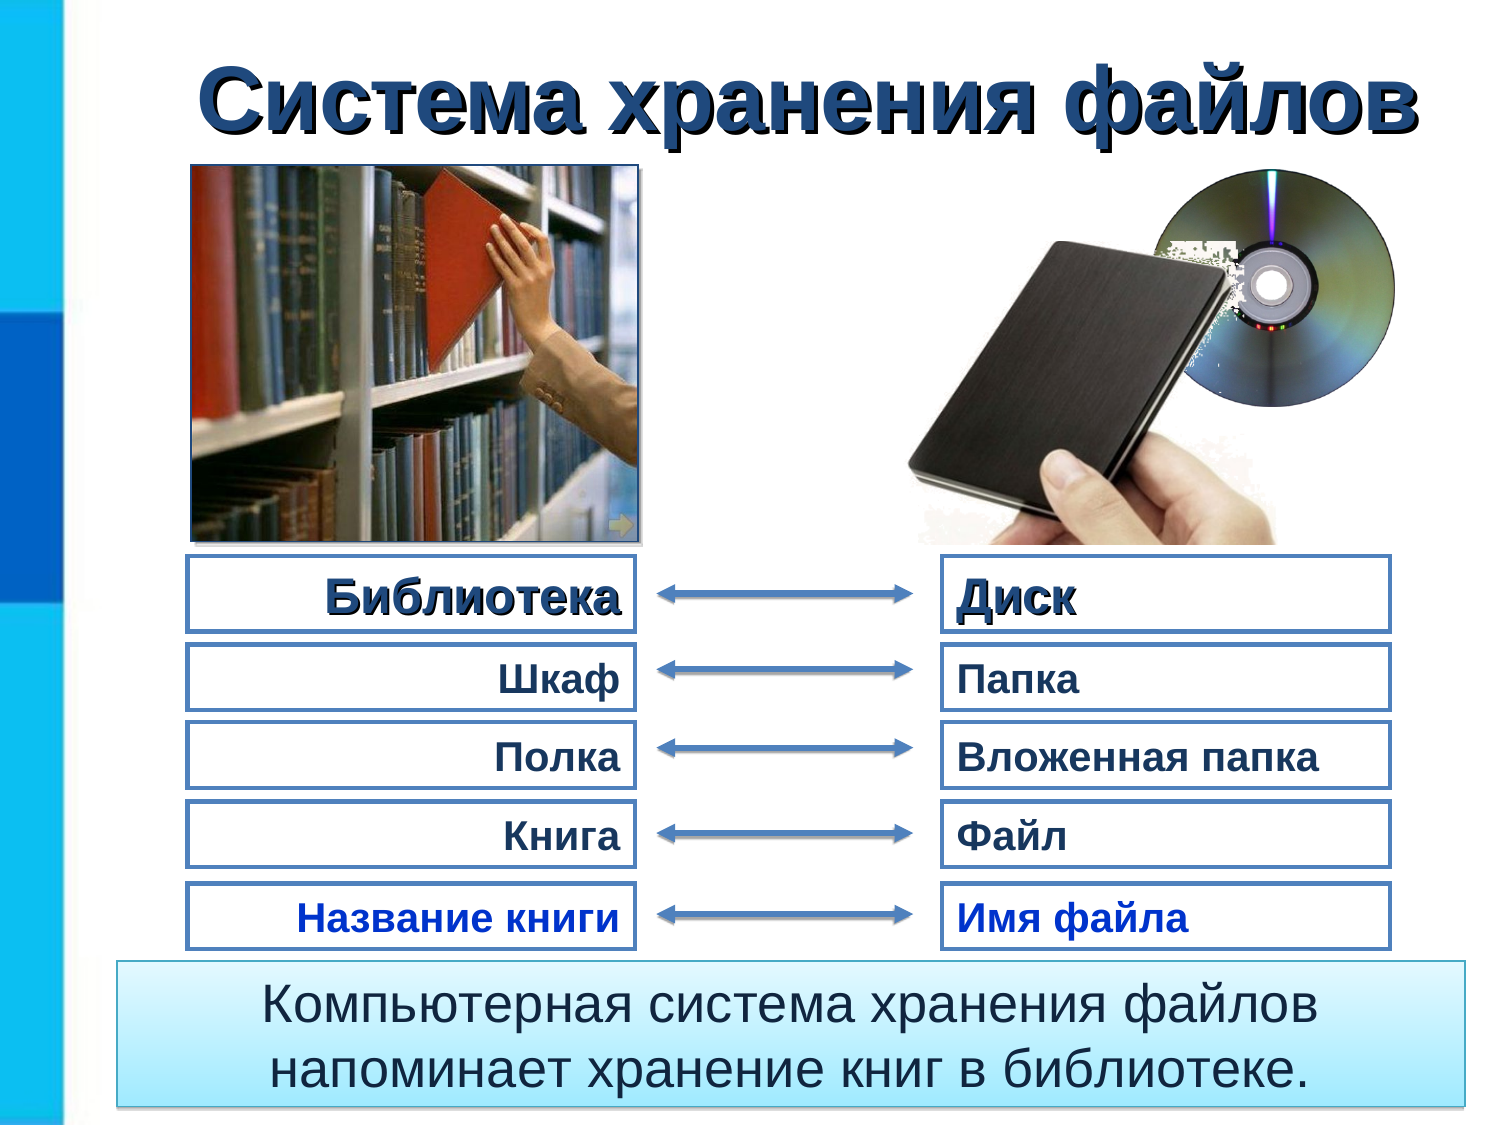

# Система хранения файлов
Библиотека
Диск
Шкаф
Папка
Полка
Вложенная папка
Книга
Файл
Название книги
Имя файла
Компьютерная система хранения файлов напоминает хранение книг в библиотеке.